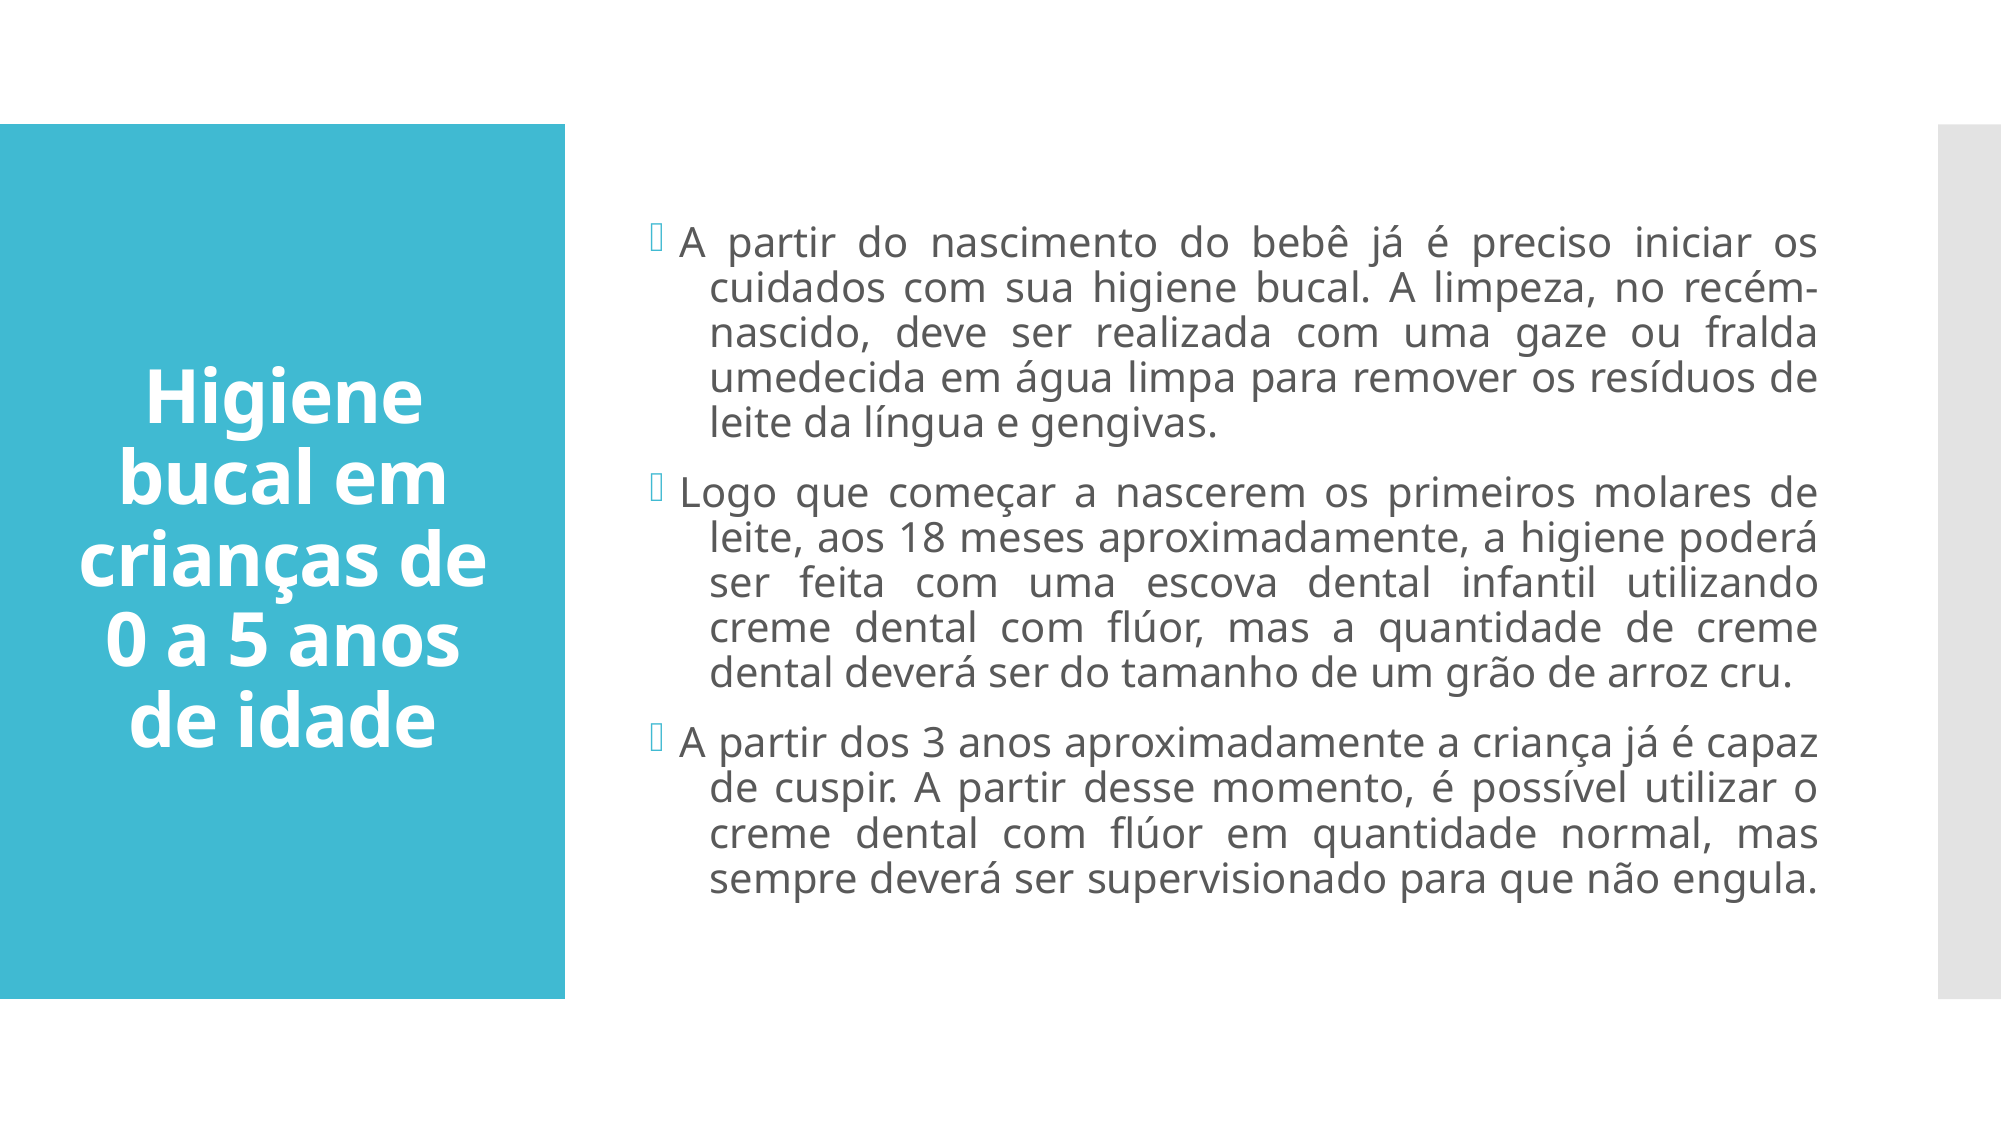

A partir do nascimento do bebê já é preciso iniciar os cuidados com sua higiene bucal. A limpeza, no recém-nascido, deve ser realizada com uma gaze ou fralda umedecida em água limpa para remover os resíduos de leite da língua e gengivas.
Logo que começar a nascerem os primeiros molares de leite, aos 18 meses aproximadamente, a higiene poderá ser feita com uma escova dental infantil utilizando creme dental com flúor, mas a quantidade de creme dental deverá ser do tamanho de um grão de arroz cru.
A partir dos 3 anos aproximadamente a criança já é capaz de cuspir. A partir desse momento, é possível utilizar o creme dental com flúor em quantidade normal, mas sempre deverá ser supervisionado para que não engula.
# Higiene bucal em crianças de 0 a 5 anos de idade